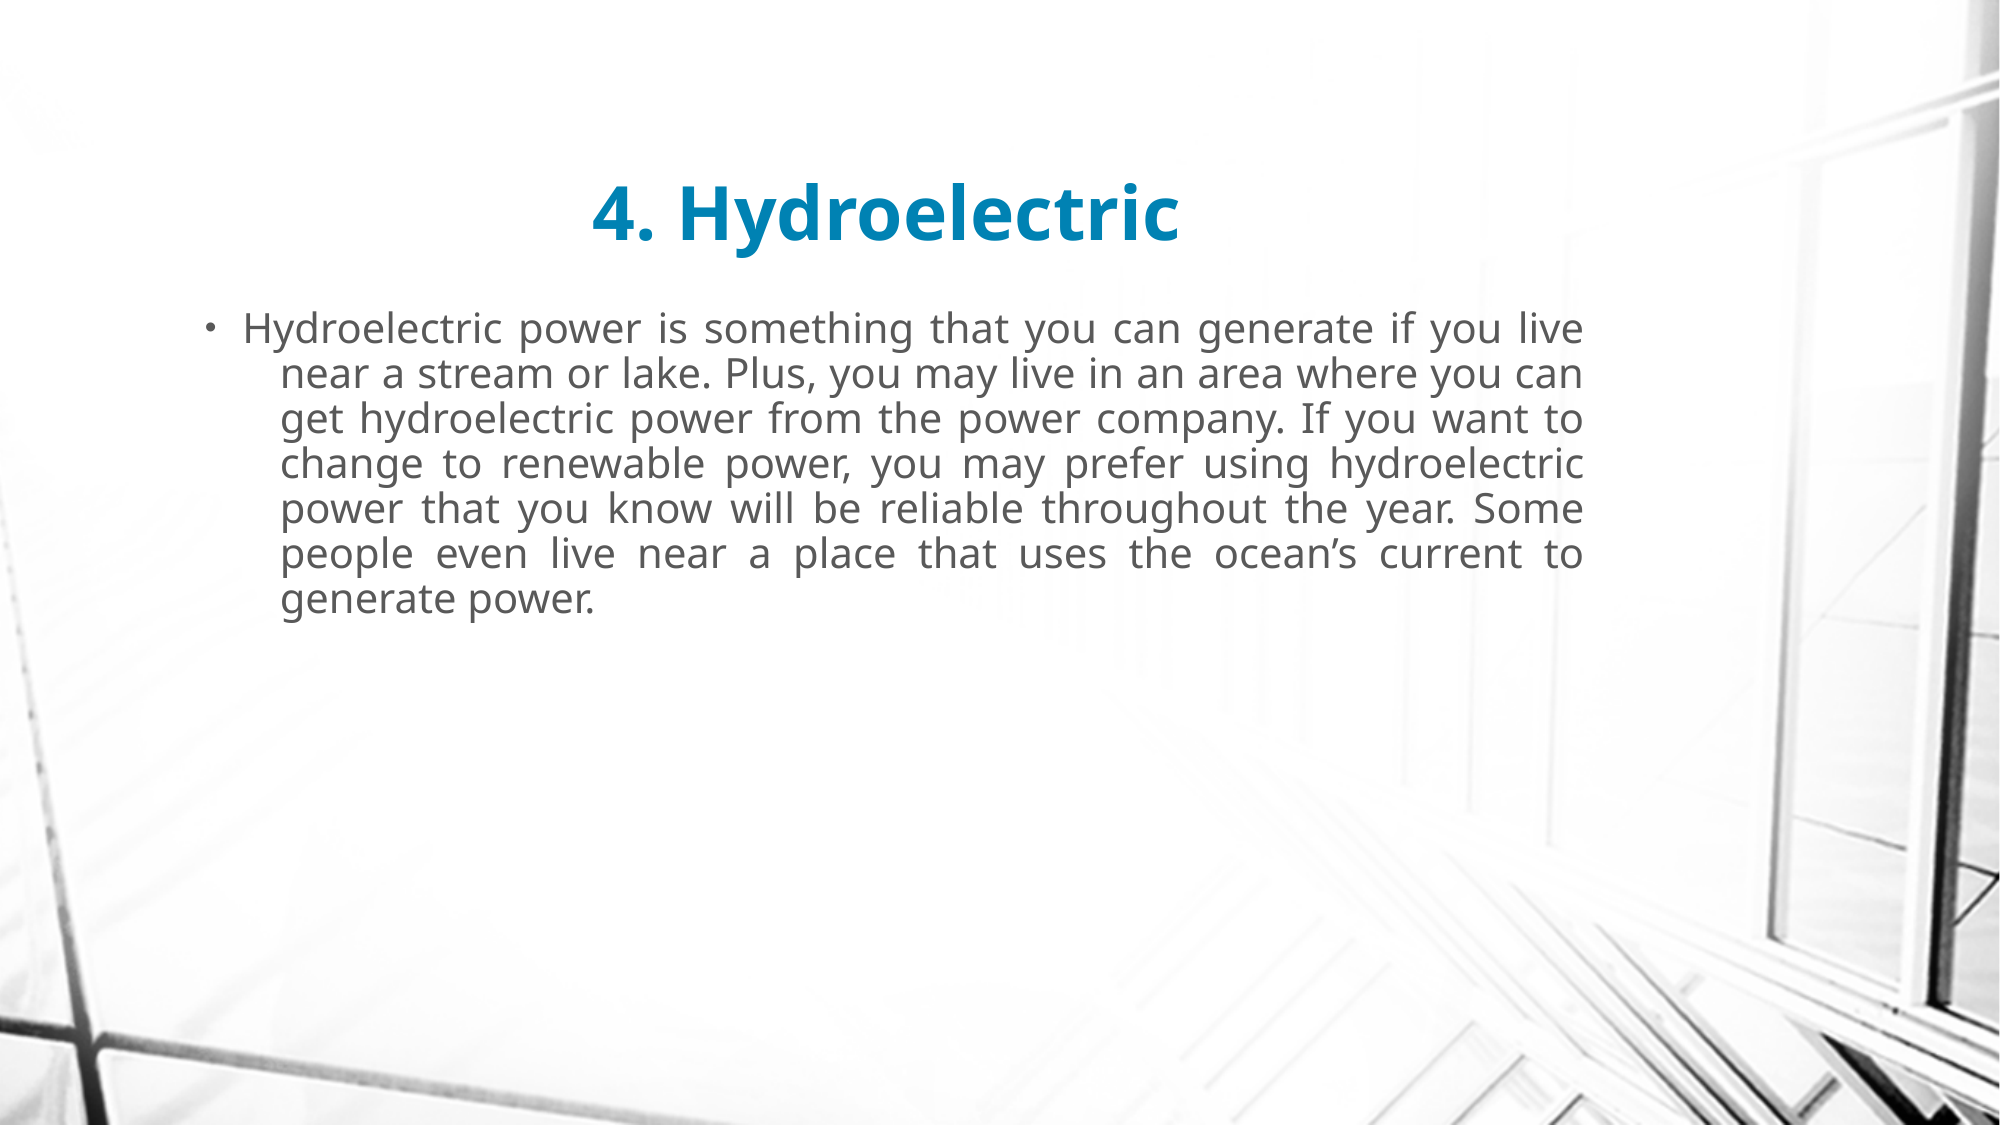

# 4. Hydroelectric
Hydroelectric power is something that you can generate if you live near a stream or lake. Plus, you may live in an area where you can get hydroelectric power from the power company. If you want to change to renewable power, you may prefer using hydroelectric power that you know will be reliable throughout the year. Some people even live near a place that uses the ocean’s current to generate power.